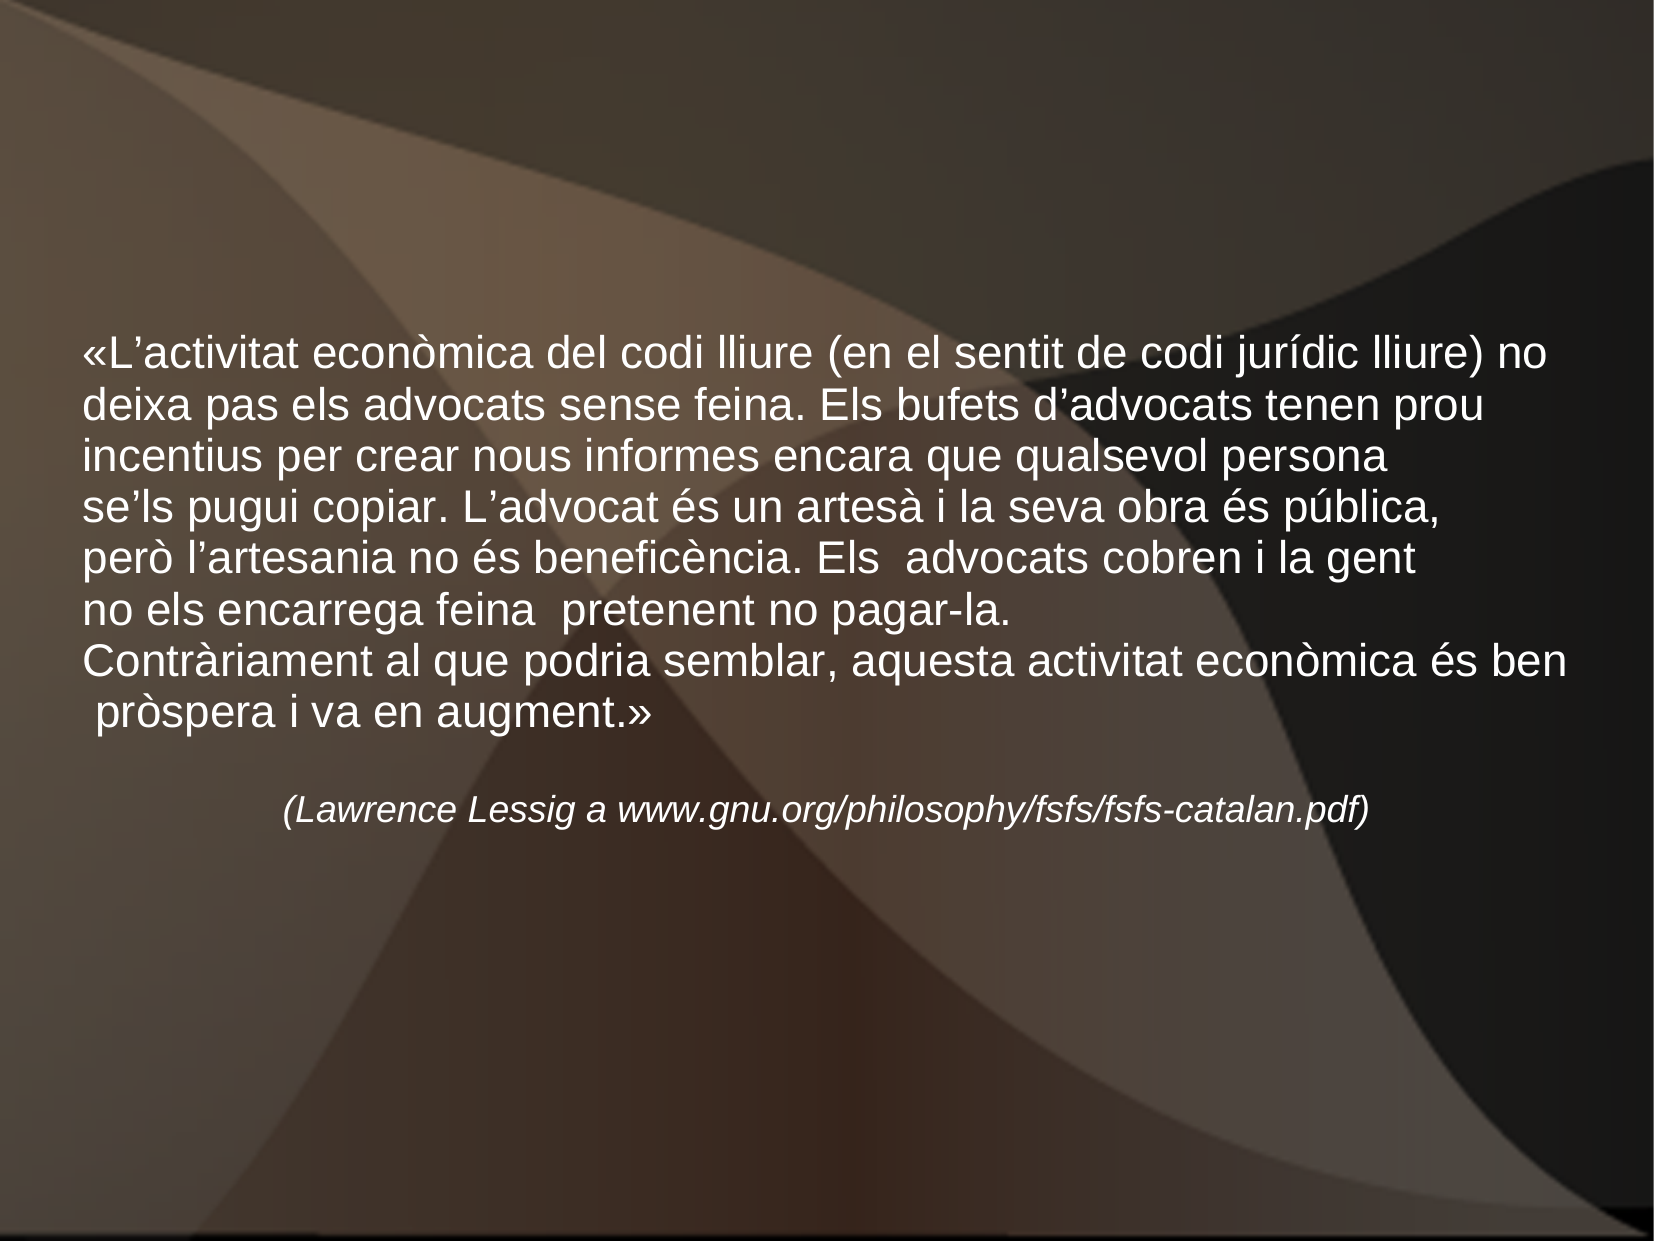

# «L’activitat econòmica del codi lliure (en el sentit de codi jurídic lliure) no deixa pas els advocats sense feina. Els bufets d’advocats tenen prou
incentius per crear nous informes encara que qualsevol persona
se’ls pugui copiar. L’advocat és un artesà i la seva obra és pública,
però l’artesania no és beneficència. Els  advocats cobren i la gent
no els encarrega feina  pretenent no pagar-la.
Contràriament al que podria semblar, aquesta activitat econòmica és ben pròspera i va en augment.»
(Lawrence Lessig a www.gnu.org/philosophy/fsfs/fsfs-catalan.pdf)